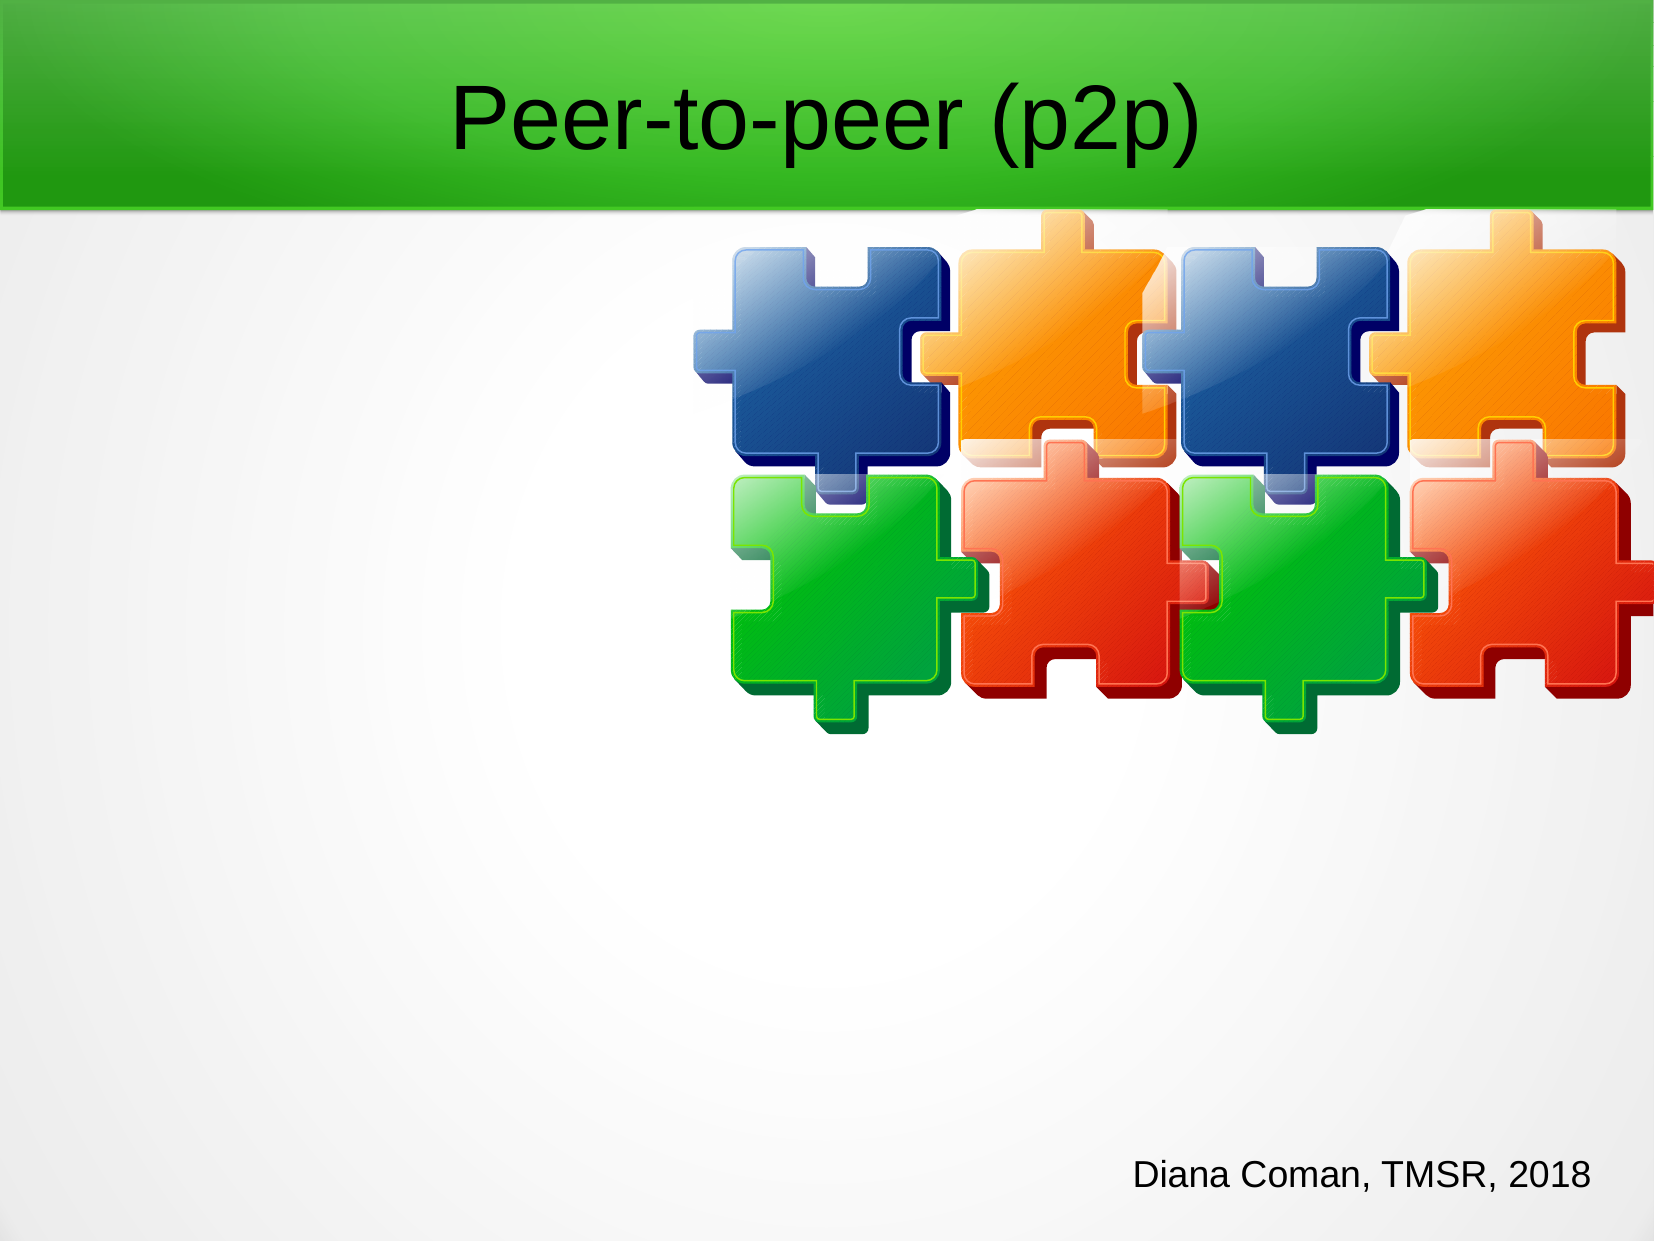

# Peer-to-peer (p2p)
Diana Coman, TMSR, 2018